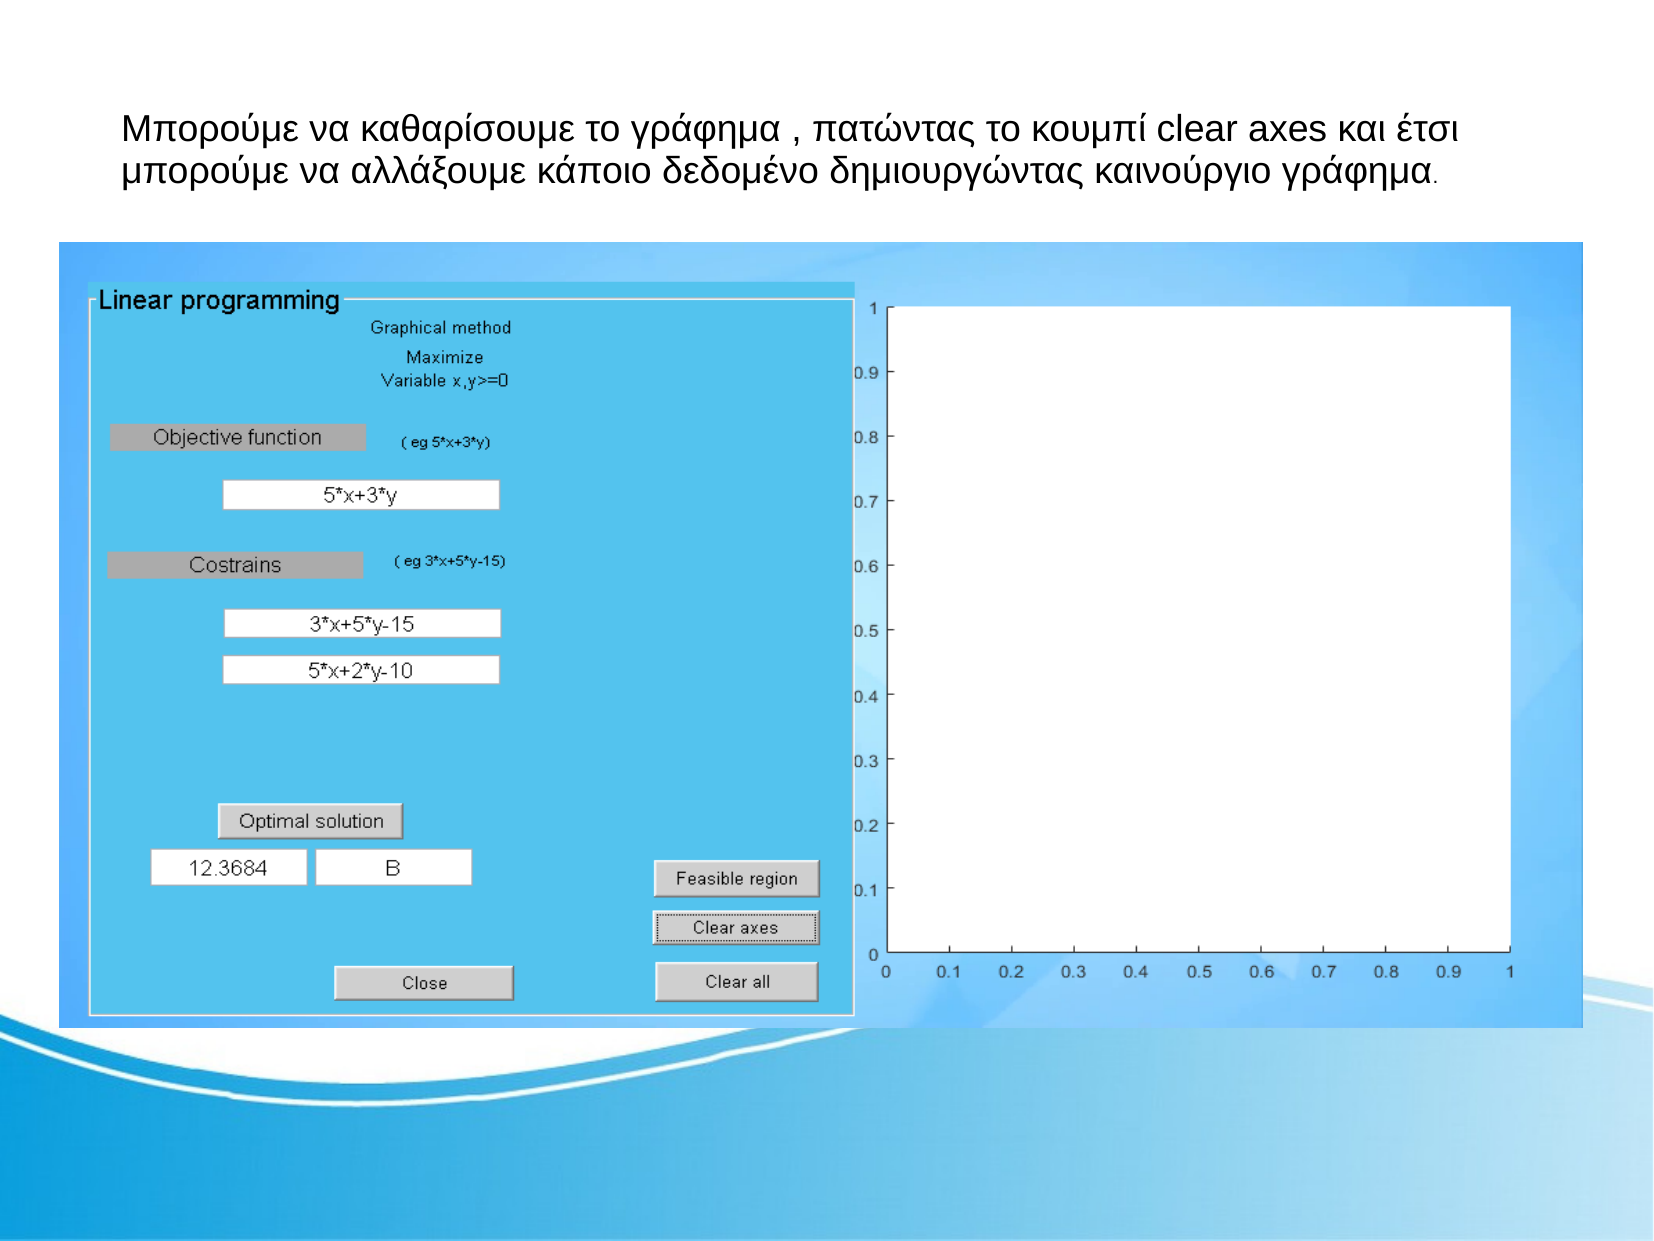

Μπορούμε να καθαρίσουμε το γράφημα , πατώντας το κουμπί clear axes και έτσι μπορούμε να αλλάξουμε κάποιο δεδομένο δημιουργώντας καινούργιο γράφημα.